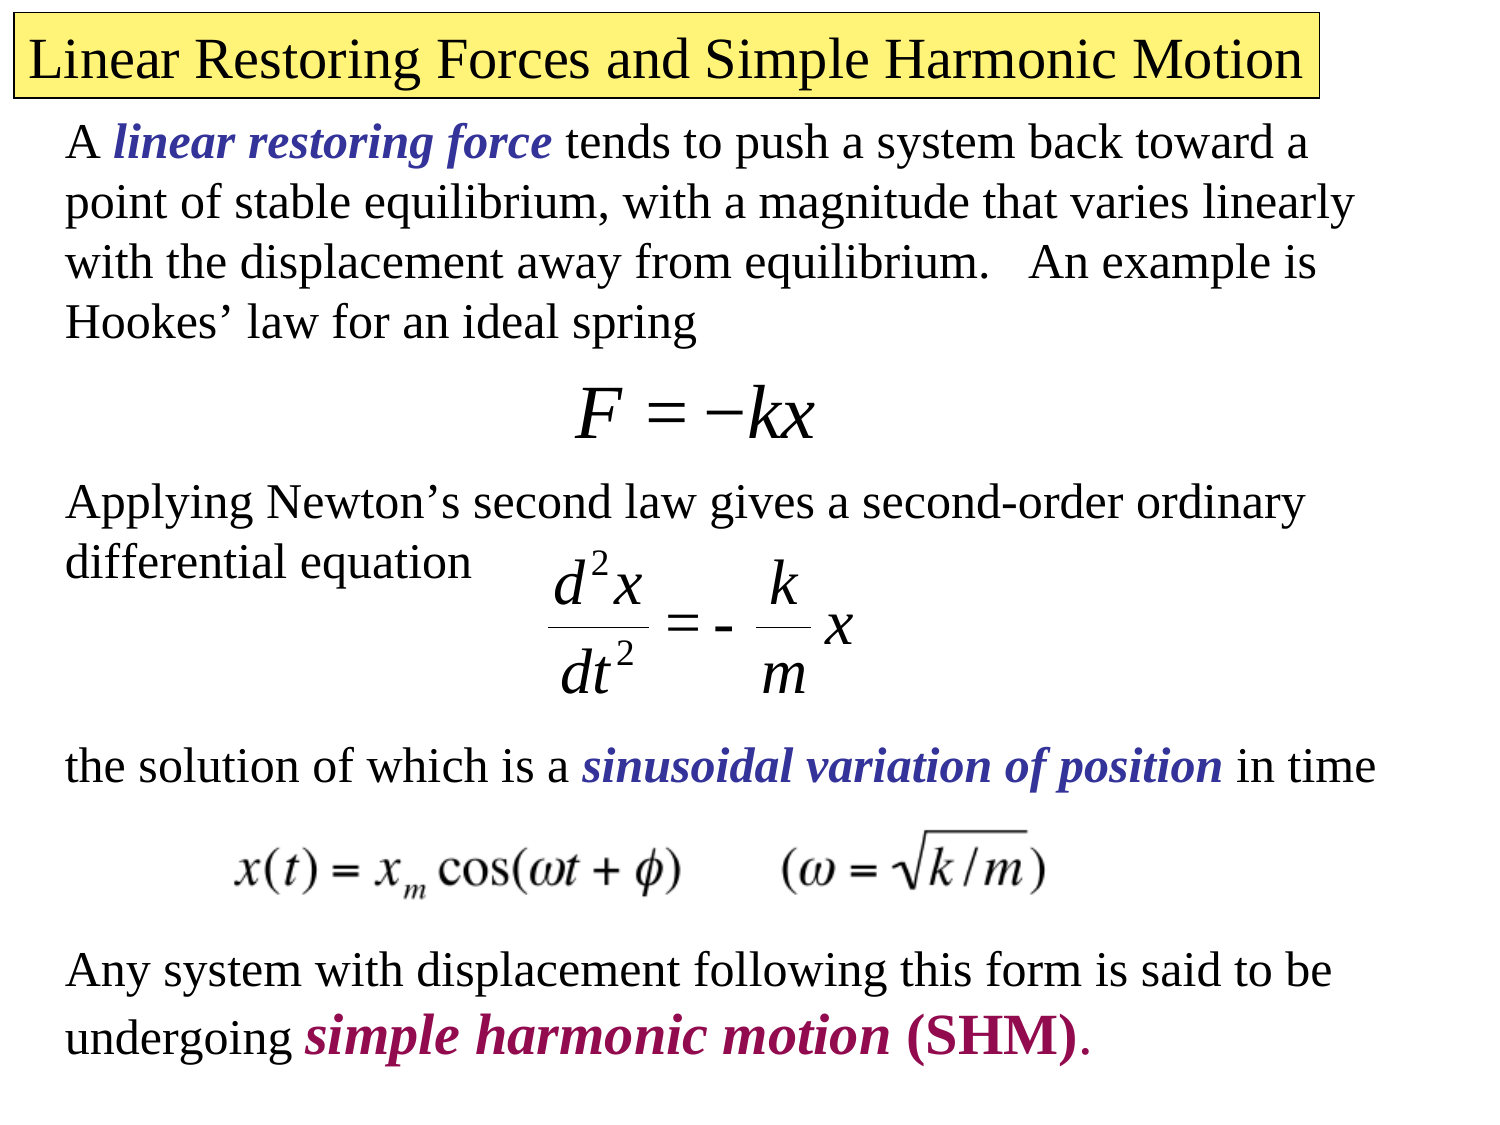

Linear Restoring Forces and Simple Harmonic Motion
A linear restoring force tends to push a system back toward a point of stable equilibrium, with a magnitude that varies linearly with the displacement away from equilibrium. An example is Hookes’ law for an ideal spring
Applying Newton’s second law gives a second-order ordinary differential equation
the solution of which is a sinusoidal variation of position in time
Any system with displacement following this form is said to be undergoing simple harmonic motion (SHM).